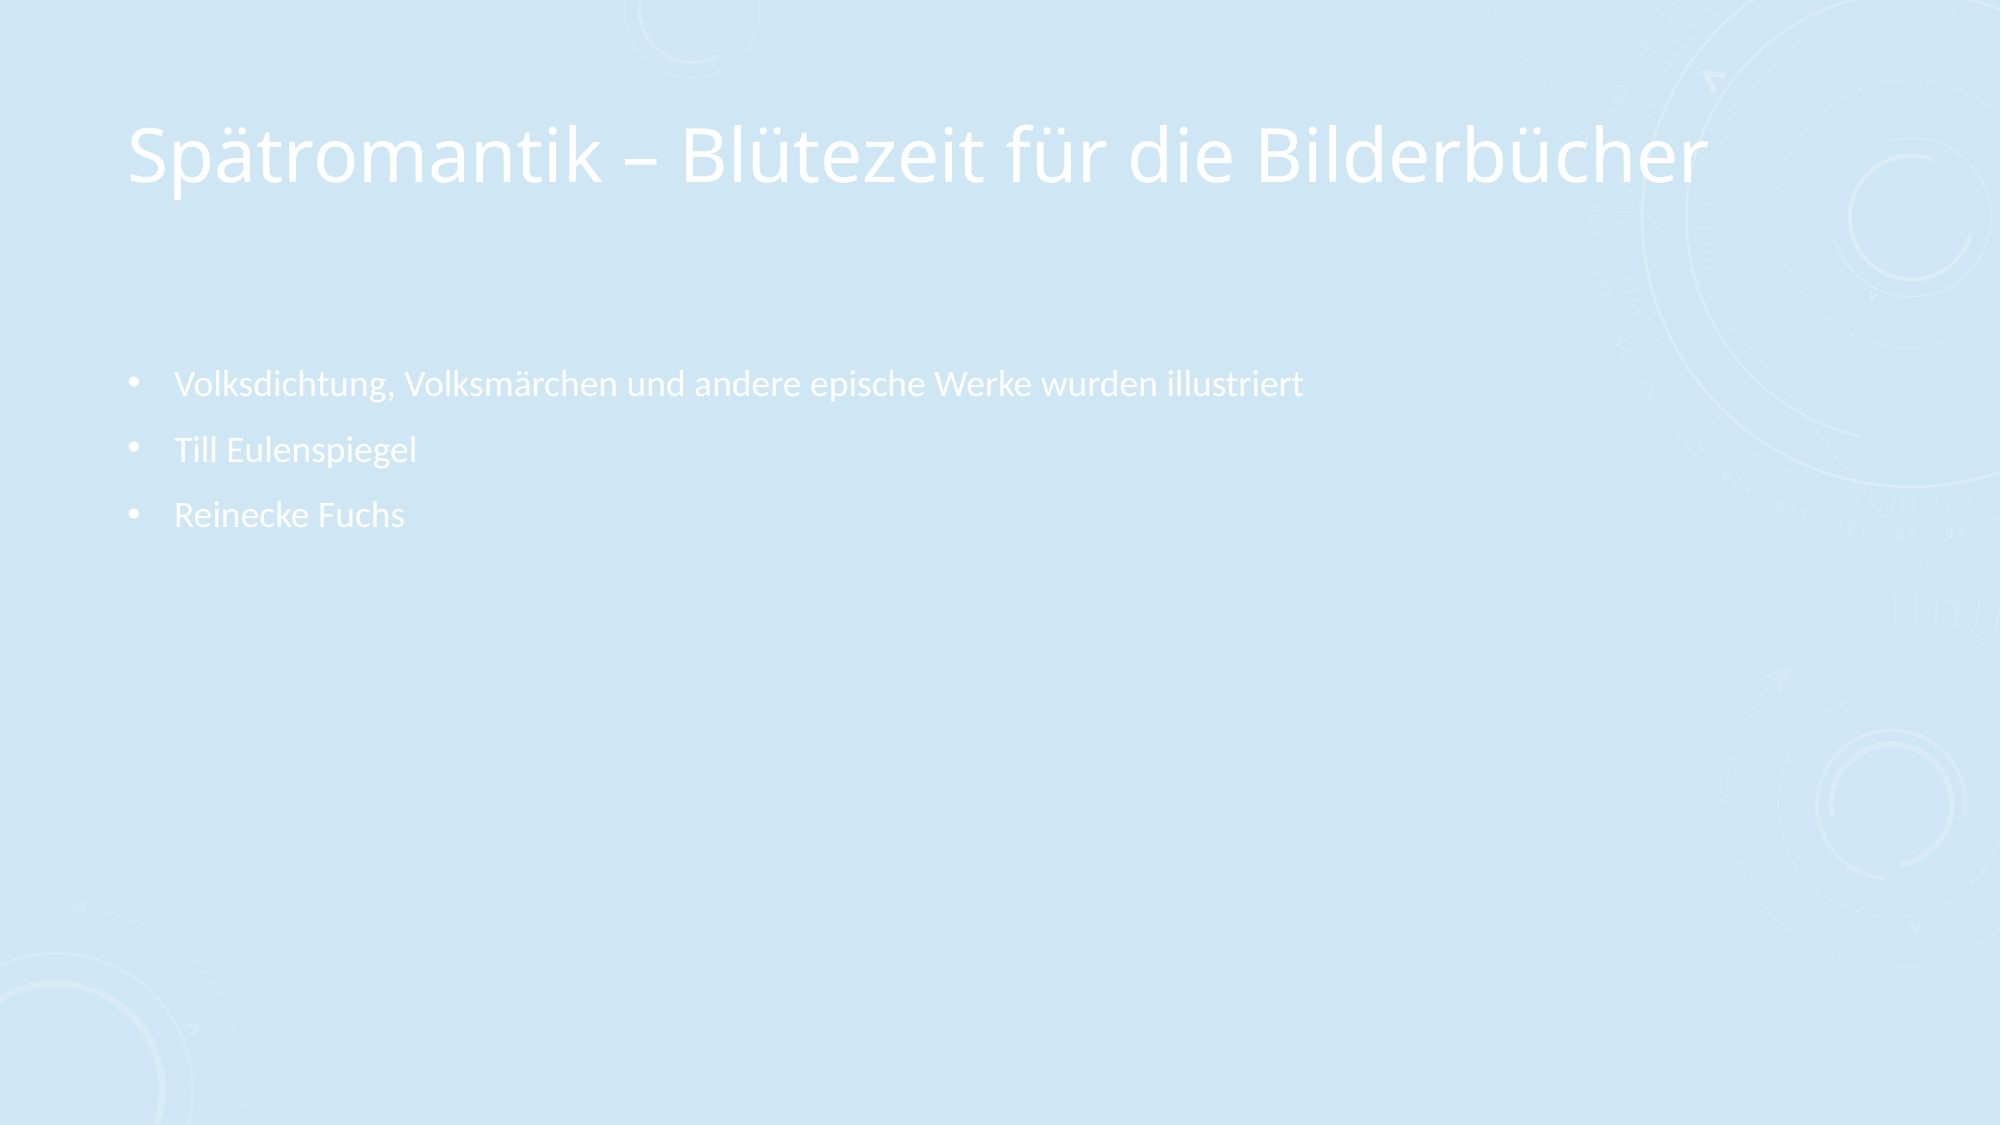

# Spätromantik – Blütezeit für die Bilderbücher
Volksdichtung, Volksmärchen und andere epische Werke wurden illustriert
Till Eulenspiegel
Reinecke Fuchs